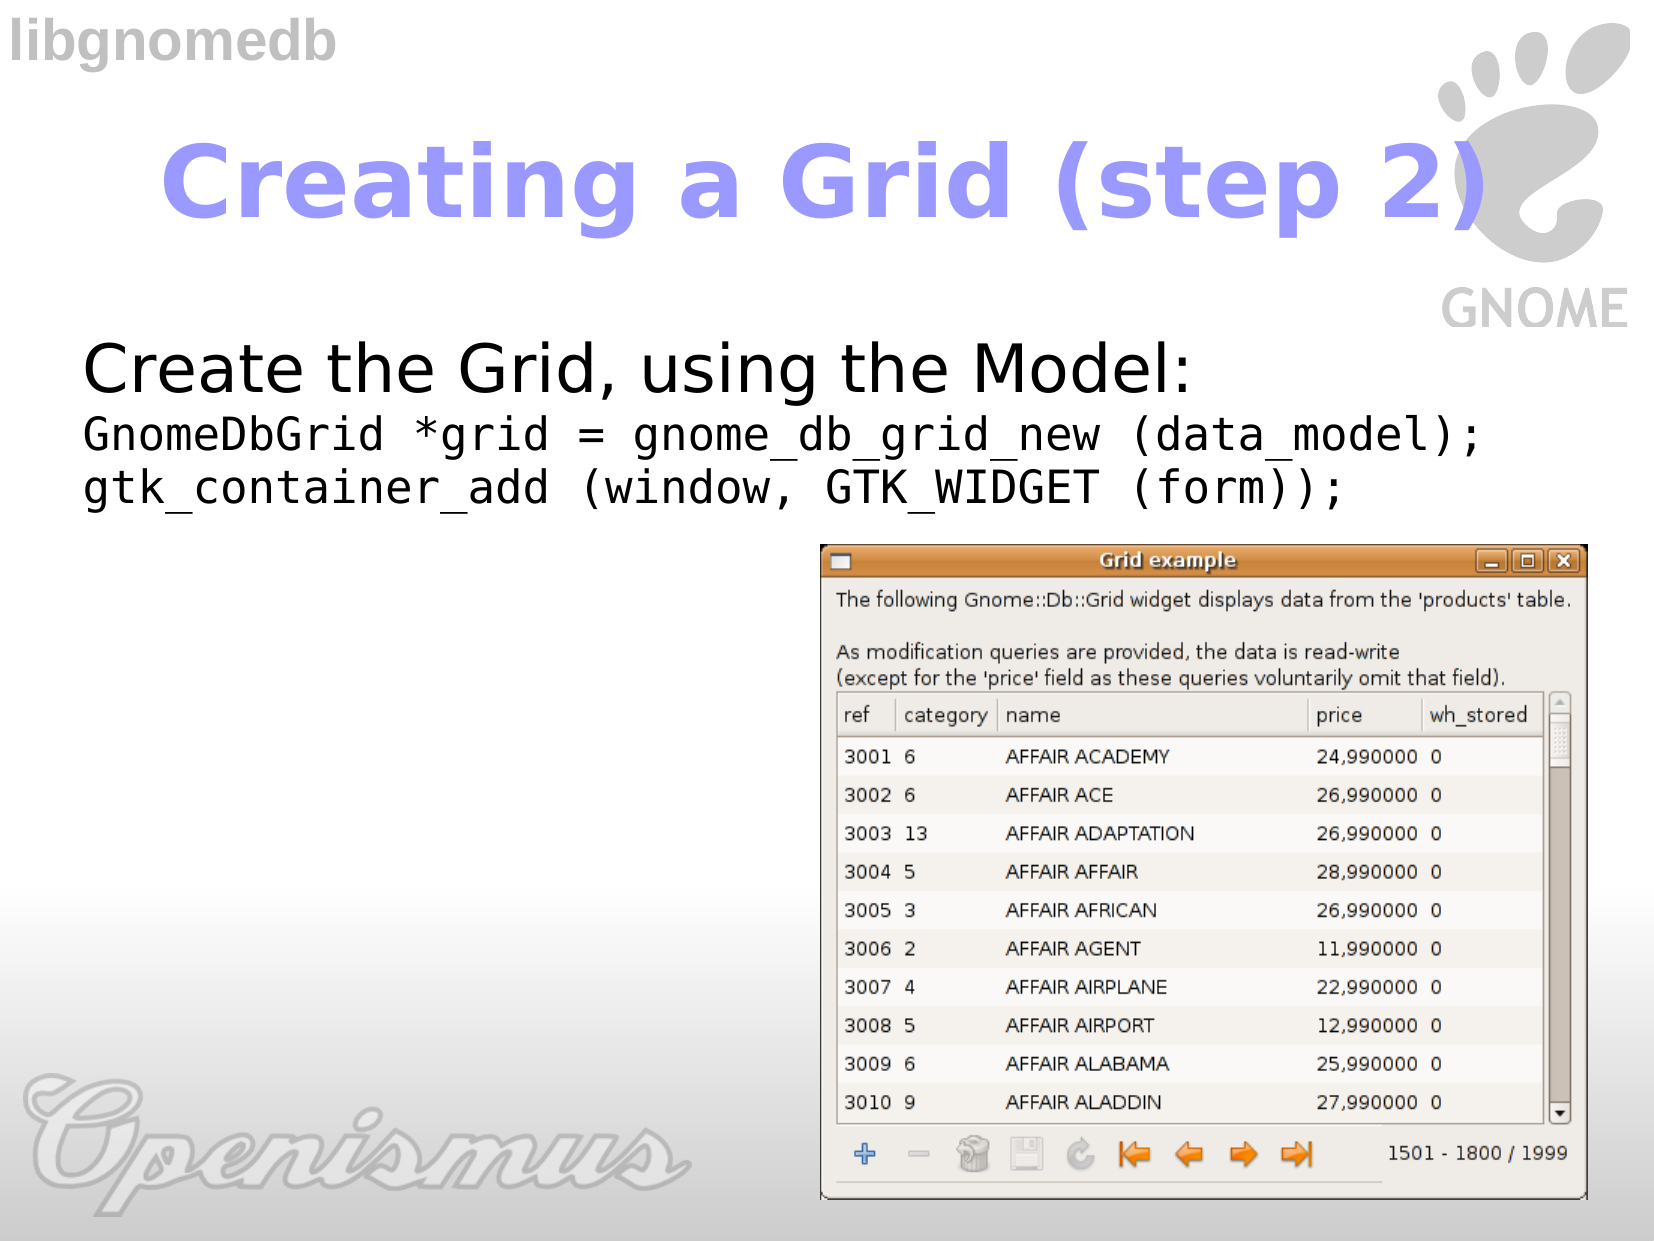

# Creating a Grid (step 2)
Create the Grid, using the Model:
GnomeDbGrid *grid = gnome_db_grid_new (data_model);
gtk_container_add (window, GTK_WIDGET (form));